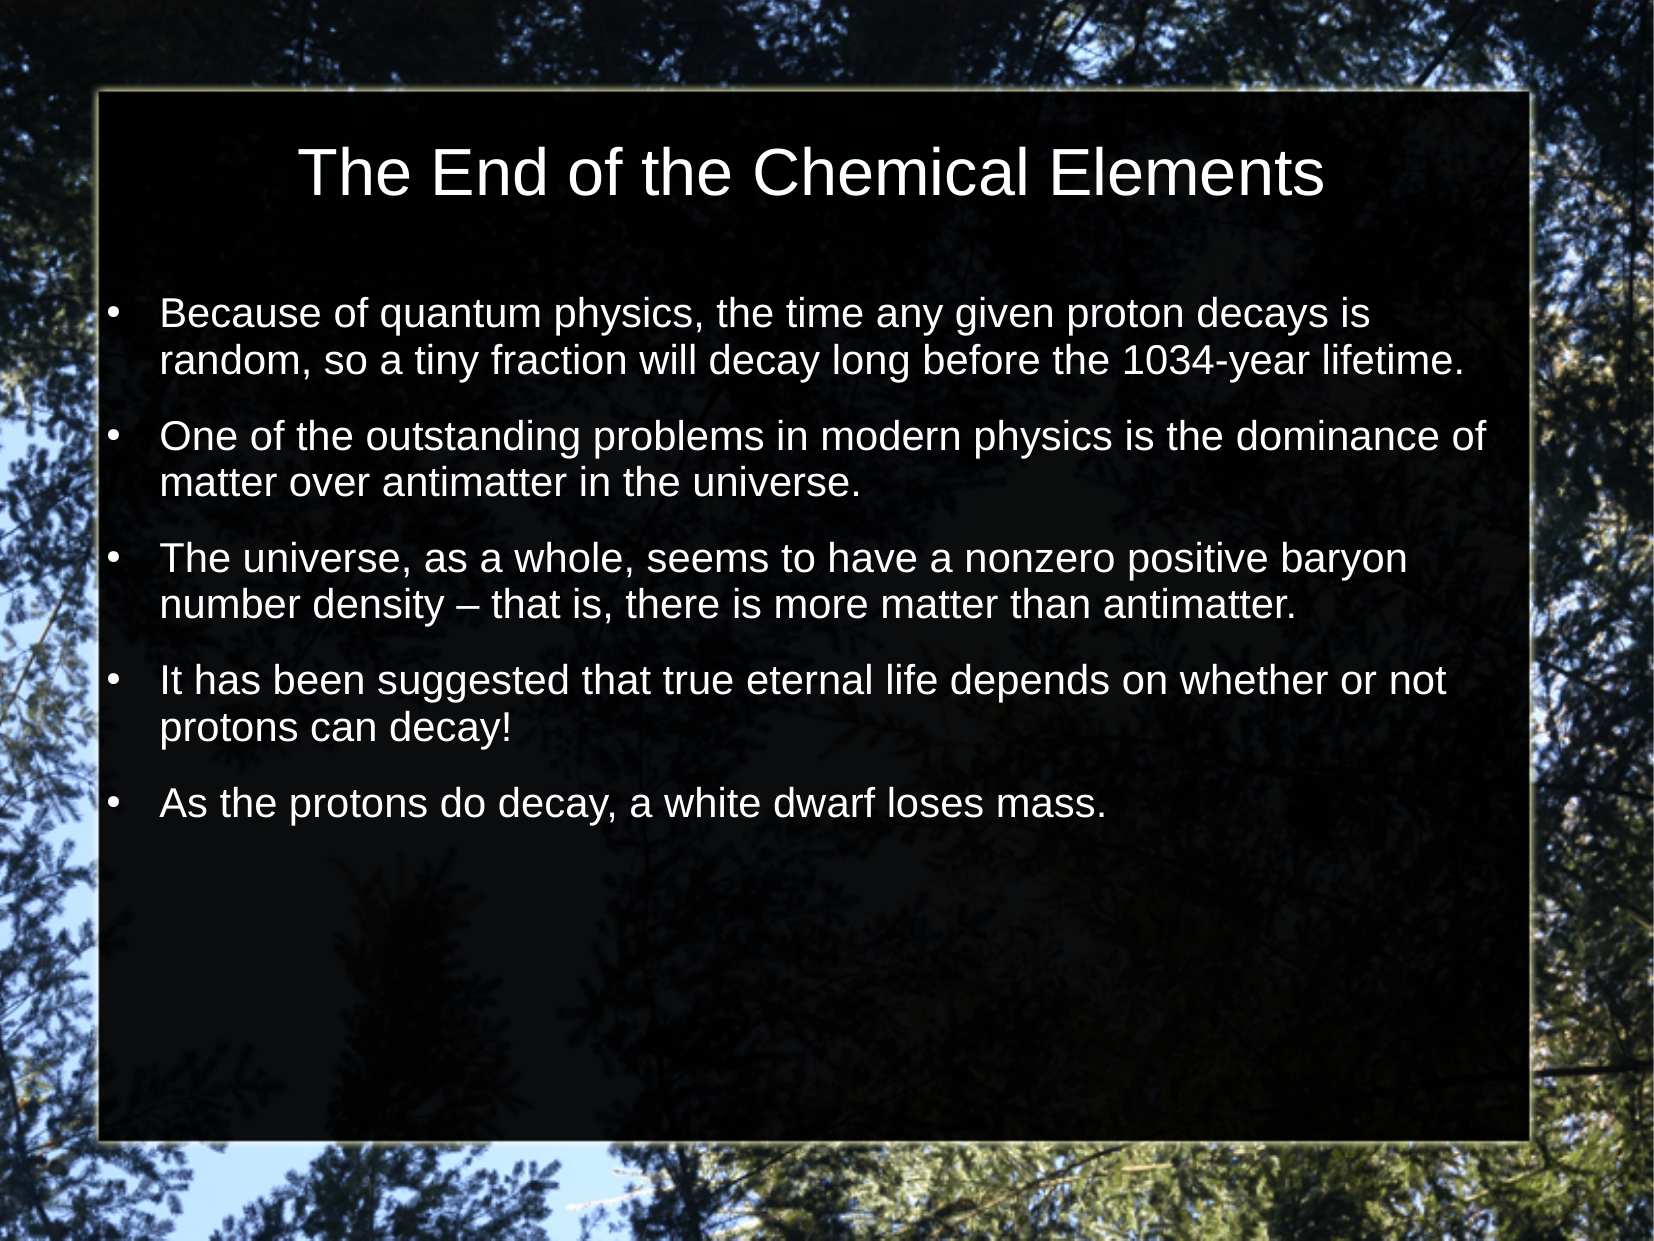

# The End of the Chemical Elements
Because of quantum physics, the time any given proton decays is random, so a tiny fraction will decay long before the 1034-year lifetime.
One of the outstanding problems in modern physics is the dominance of matter over antimatter in the universe.
The universe, as a whole, seems to have a nonzero positive baryon number density – that is, there is more matter than antimatter.
It has been suggested that true eternal life depends on whether or not protons can decay!
As the protons do decay, a white dwarf loses mass.